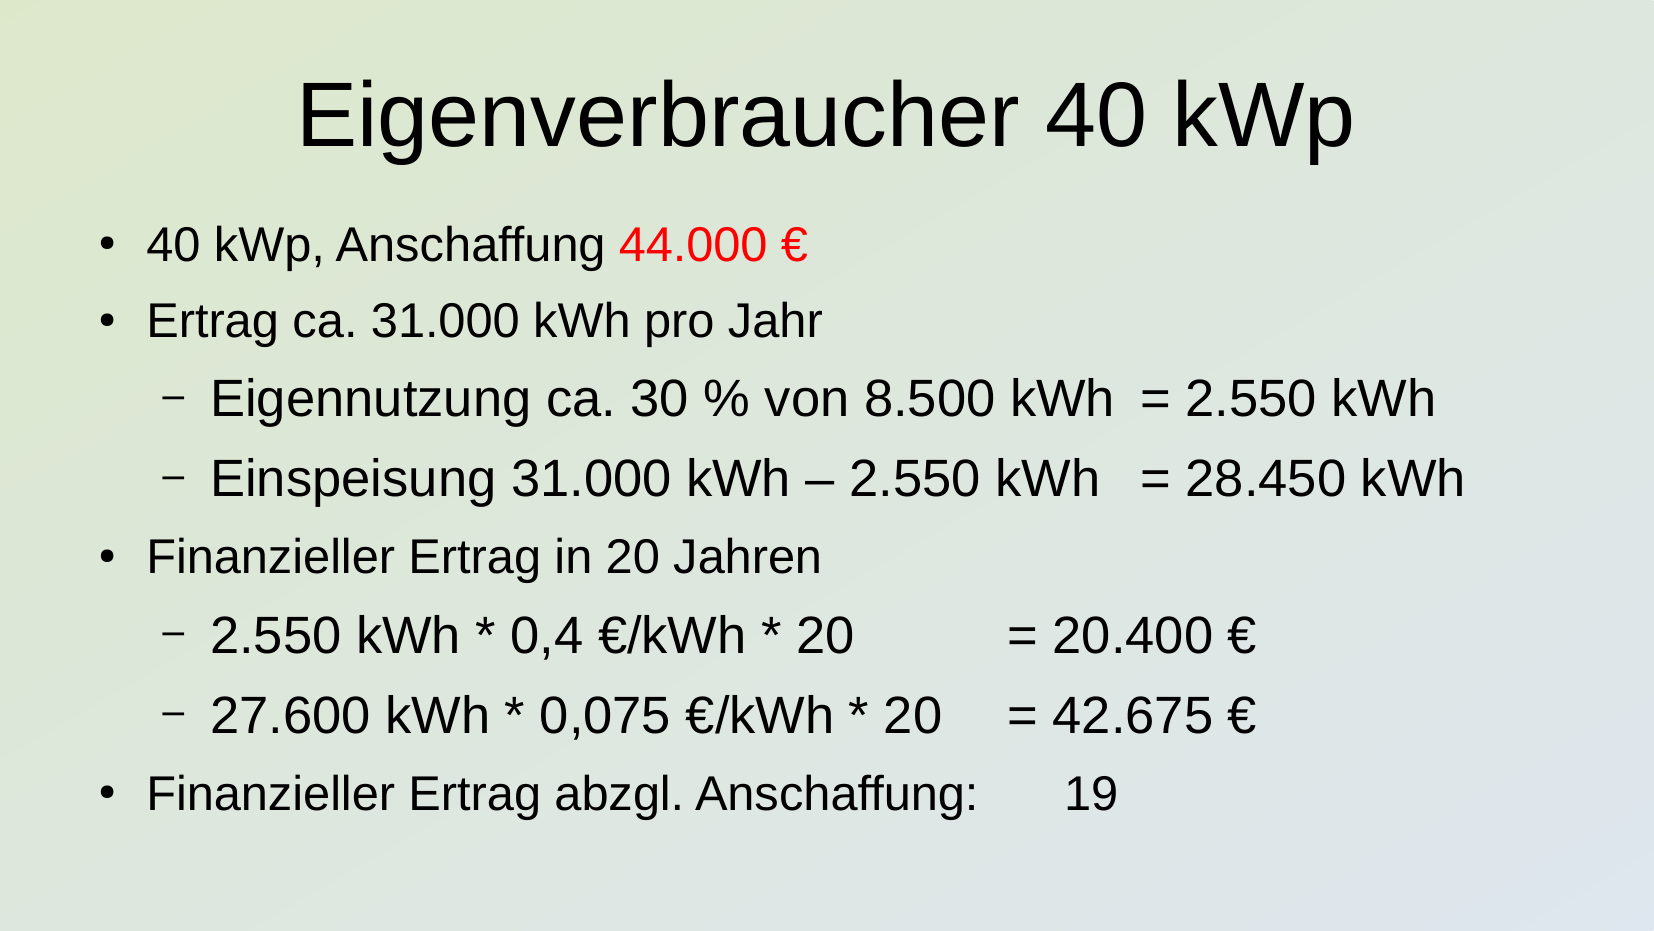

# Eigenverbraucher 40 kWp
40 kWp, Anschaffung 44.000 €
Ertrag ca. 31.000 kWh pro Jahr
Eigennutzung ca. 30 % von 8.500 kWh	= 2.550 kWh
Einspeisung 31.000 kWh – 2.550 kWh	= 28.450 kWh
Finanzieller Ertrag in 20 Jahren
2.550 kWh * 0,4 €/kWh * 20 	 		= 20.400 €
27.600 kWh * 0,075 €/kWh * 20 	= 42.675 €
Finanzieller Ertrag abzgl. Anschaffung: 	 19